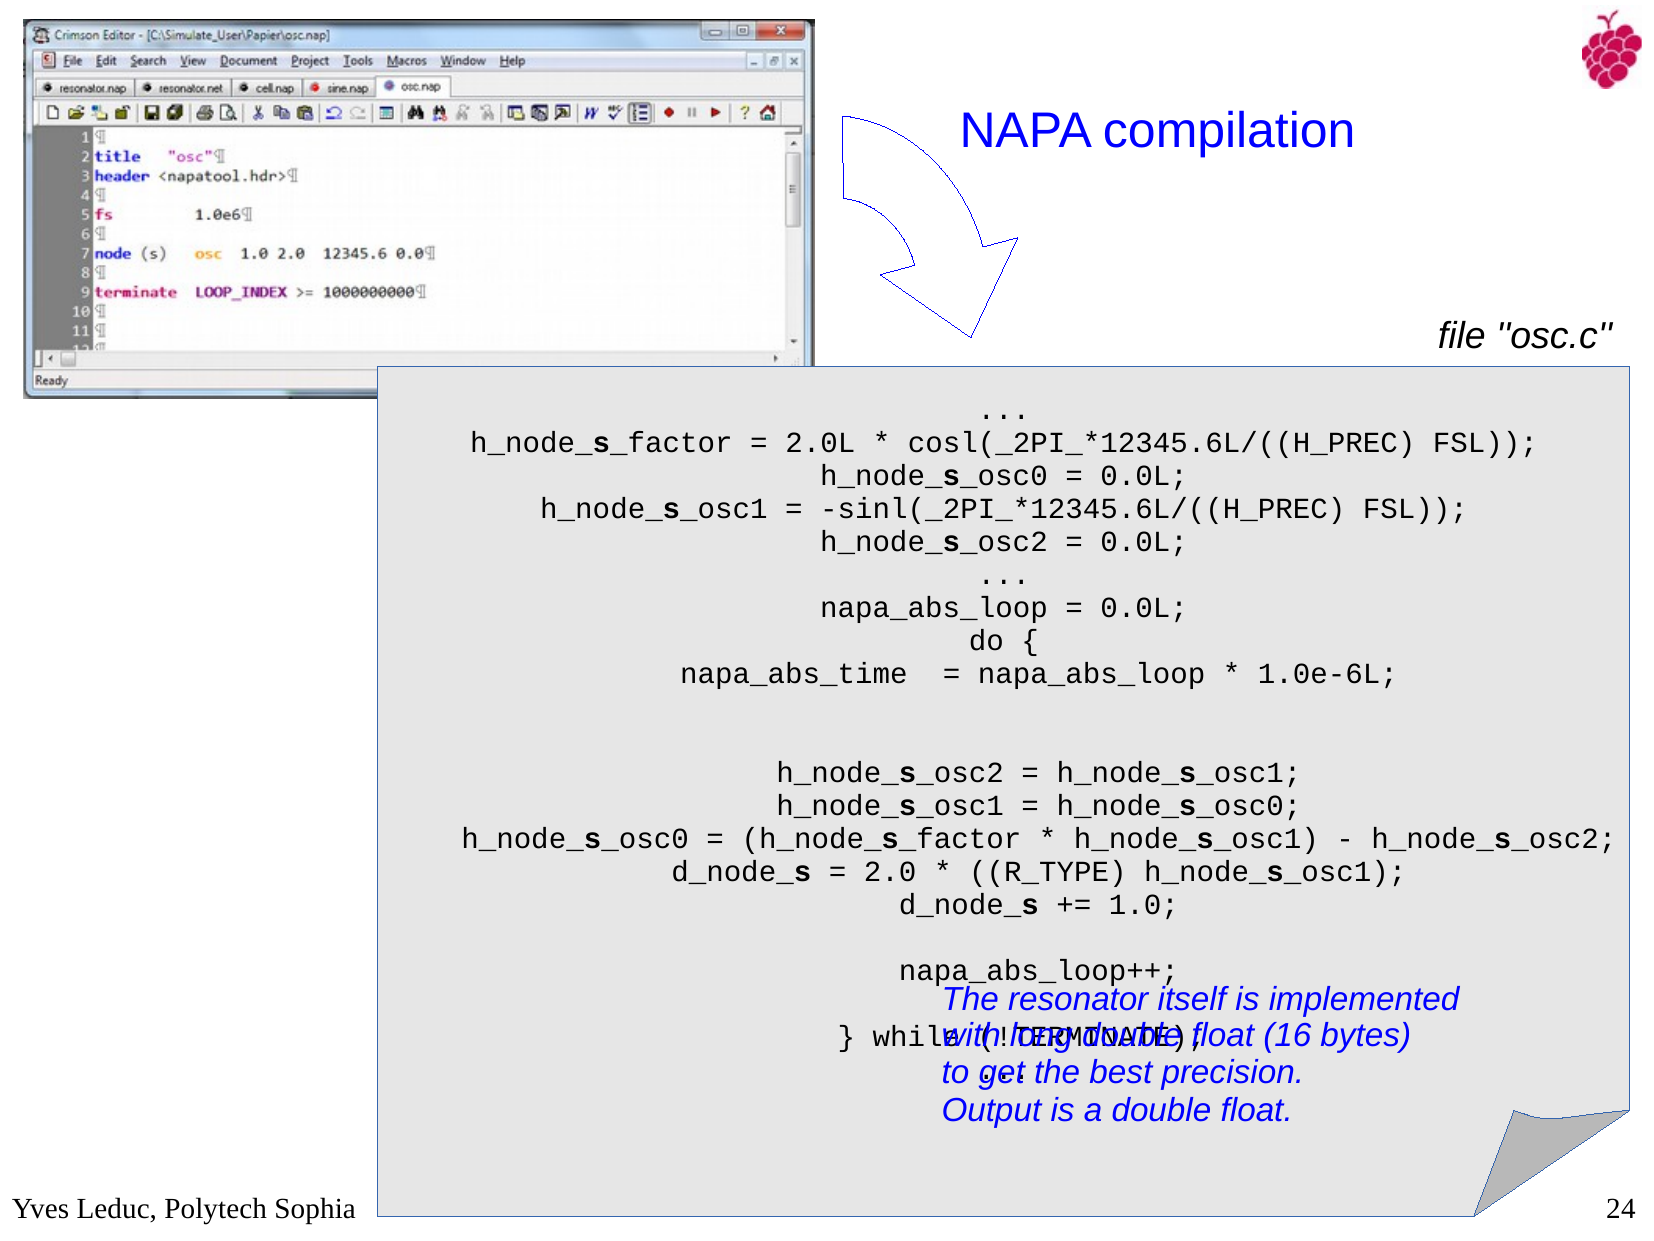

NAPA compilation
file ''osc.c''
...
h_node_s_factor = 2.0L * cosl(_2PI_*12345.6L/((H_PREC) FSL));
h_node_s_osc0 = 0.0L;
h_node_s_osc1 = -sinl(_2PI_*12345.6L/((H_PREC) FSL));
h_node_s_osc2 = 0.0L;
...
napa_abs_loop = 0.0L;
do {
 napa_abs_time = napa_abs_loop * 1.0e-6L;
 h_node_s_osc2 = h_node_s_osc1;
 h_node_s_osc1 = h_node_s_osc0;
 h_node_s_osc0 = (h_node_s_factor * h_node_s_osc1) - h_node_s_osc2;
 d_node_s = 2.0 * ((R_TYPE) h_node_s_osc1);
 d_node_s += 1.0;
 napa_abs_loop++;
 } while (!TERMINATE);
...
The resonator itself is implemented
with long double float (16 bytes)
to get the best precision.
Output is a double float.
Yves Leduc, Polytech Sophia
24